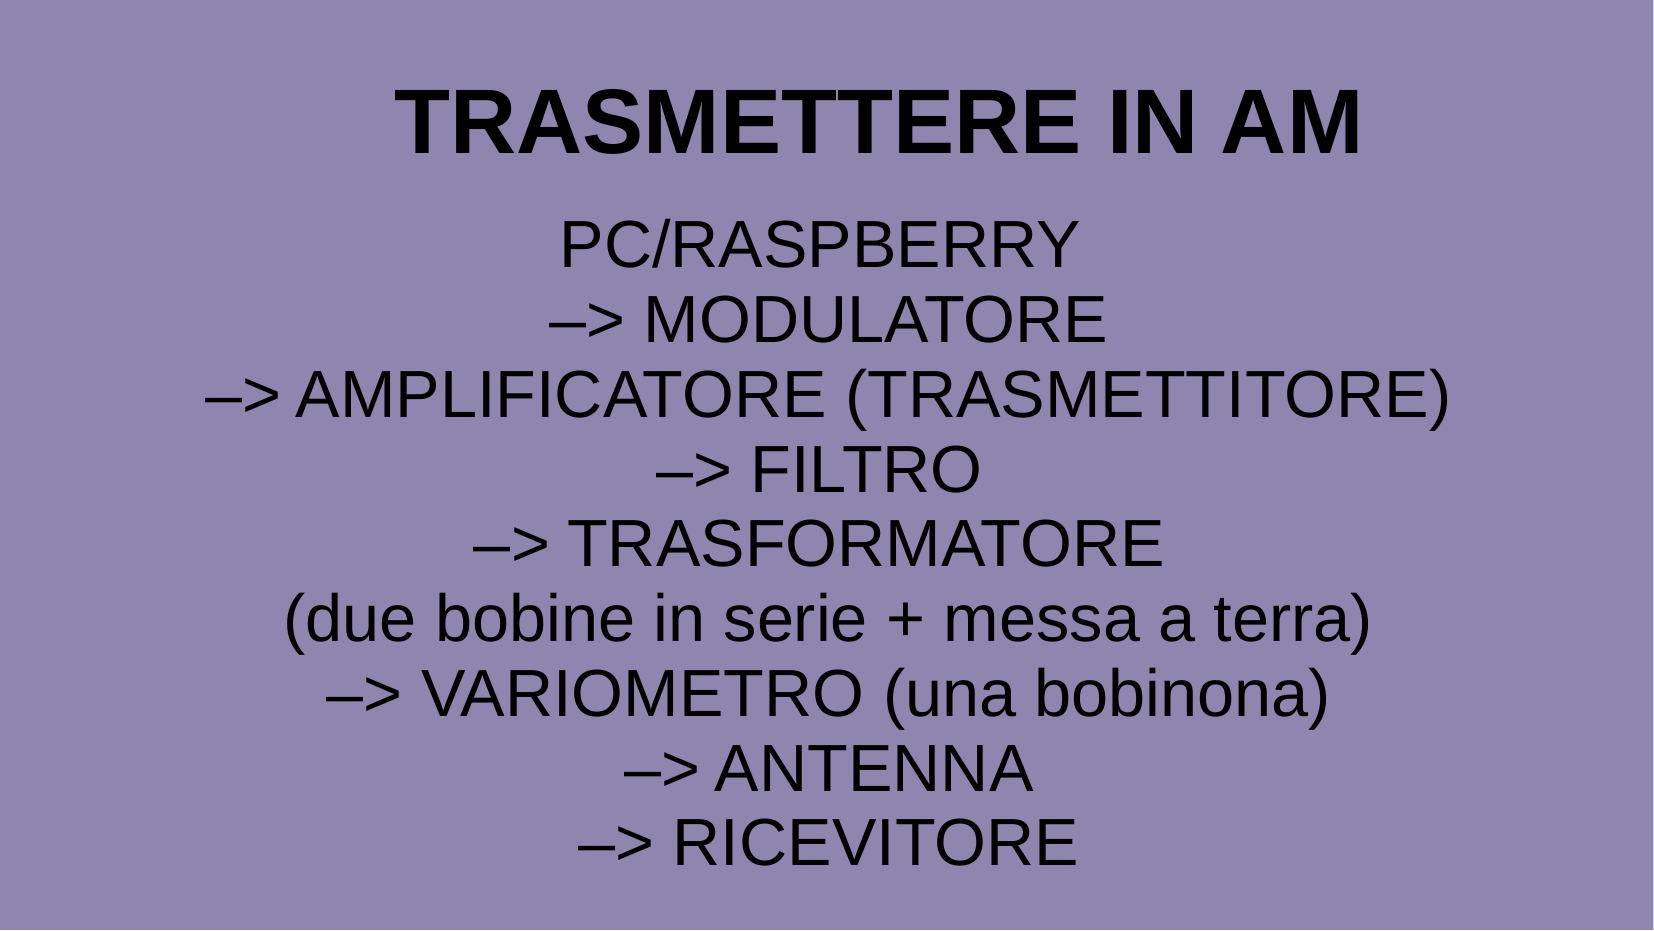

# TRASMETTERE IN AM
PC/RASPBERRY
–> MODULATORE
–> AMPLIFICATORE (TRASMETTITORE)
–> FILTRO
–> TRASFORMATORE
(due bobine in serie + messa a terra)
–> VARIOMETRO (una bobinona)
–> ANTENNA
–> RICEVITORE